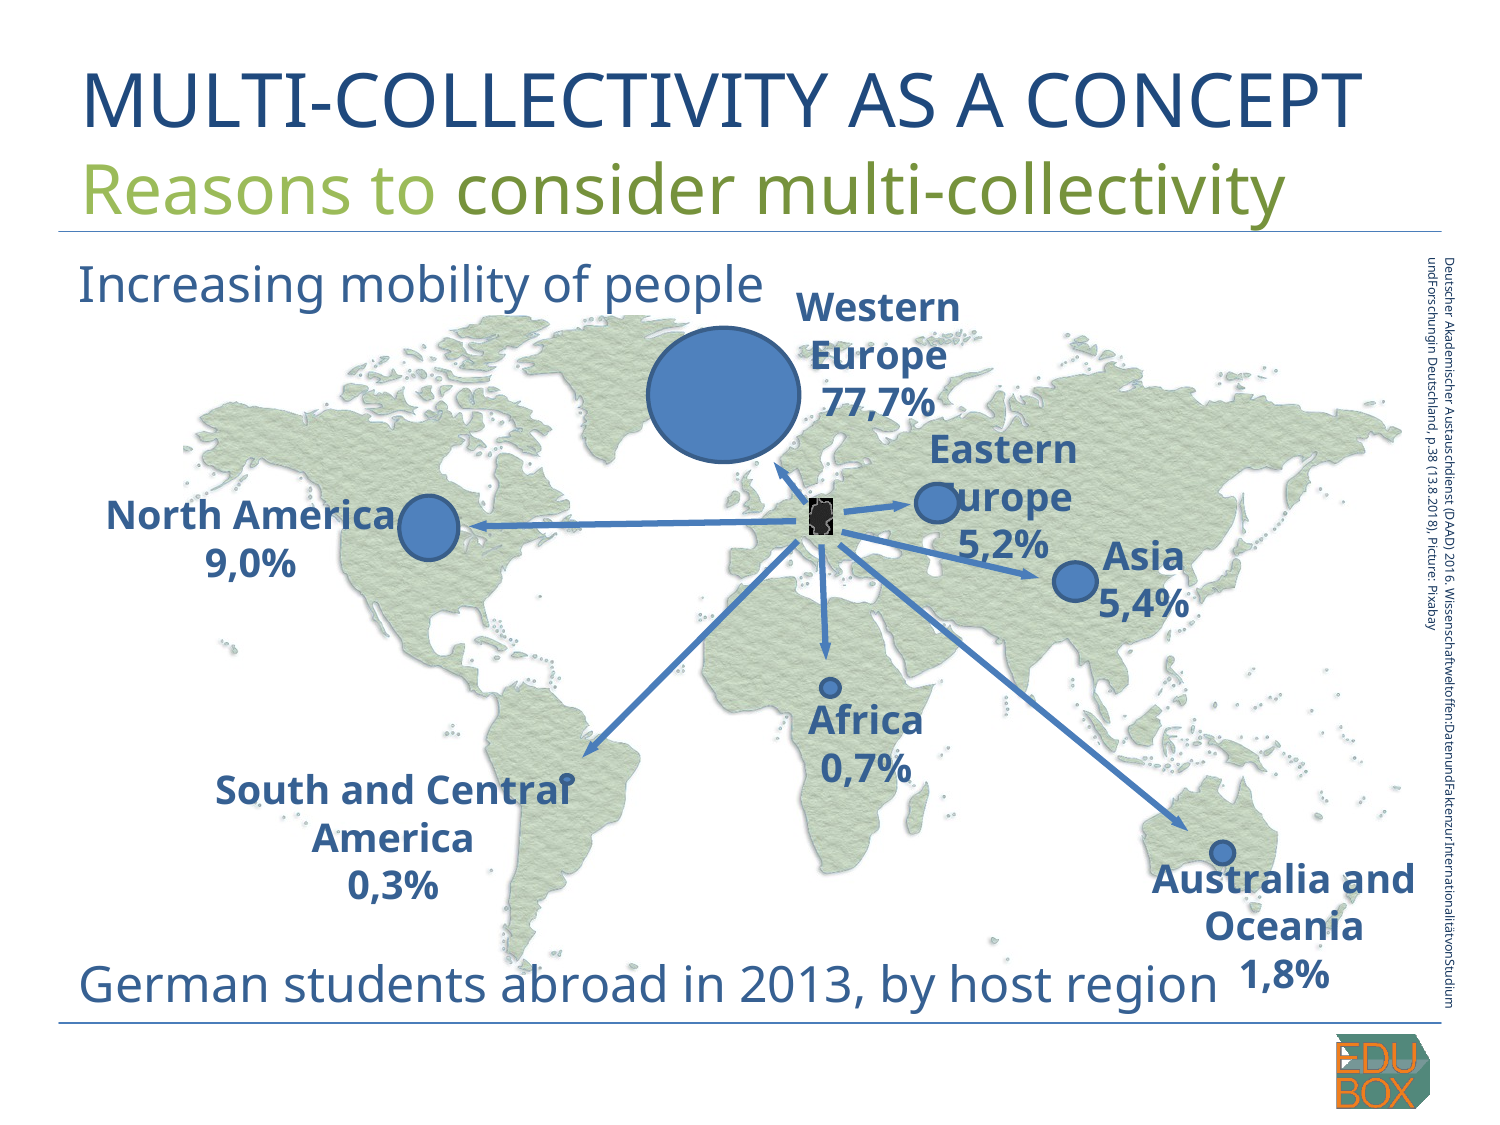

MULTI-COLLECTIVITY AS A CONCEPT
# Reasons to consider multi-collectivity
Increasing mobility of people
German students abroad in 2013, by host region
Western Europe
77,7%
Eastern Europe
5,2%
North America
9,0%
Asia
5,4%
Deutscher Akademischer Austauschdienst (DAAD) 2016. Wissenschaftweltoffen:DatenundFaktenzurInternationalitätvonStudiumundForschungin Deutschland, p.38 (13.8.2018), Picture: Pixabay
Africa
0,7%
South and Central
America
0,3%
Australia and
Oceania
1,8%